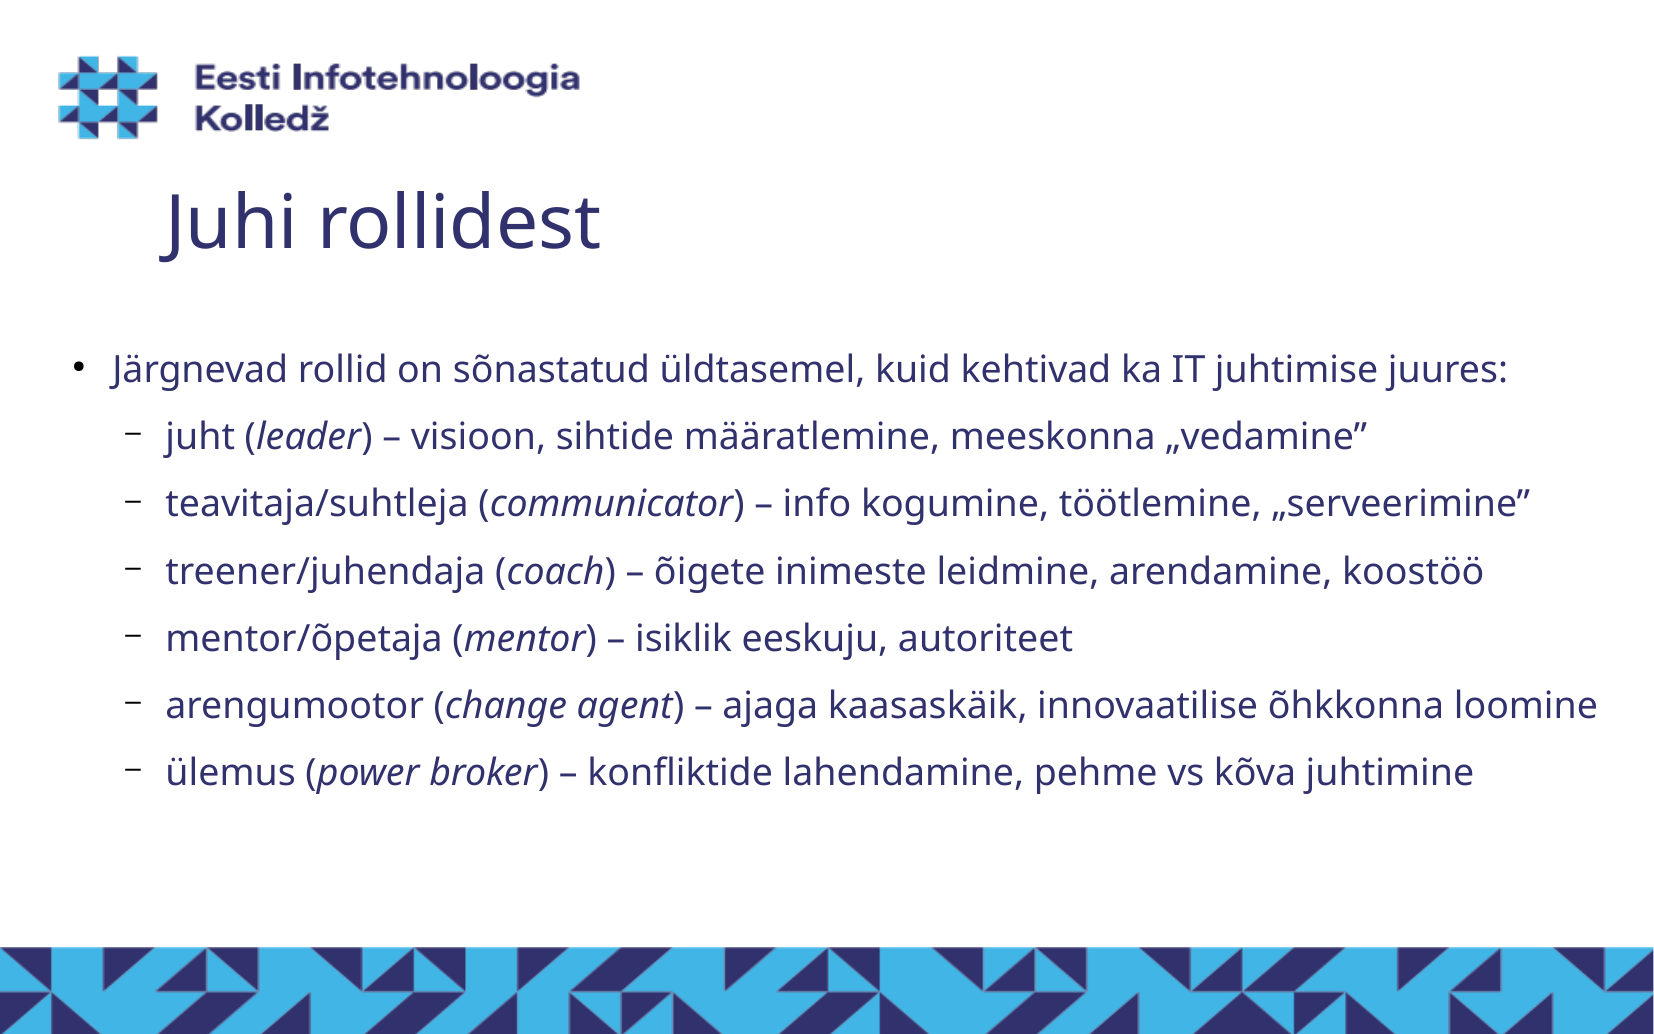

# Juhi rollidest
Järgnevad rollid on sõnastatud üldtasemel, kuid kehtivad ka IT juhtimise juures:
juht (leader) – visioon, sihtide määratlemine, meeskonna „vedamine”
teavitaja/suhtleja (communicator) – info kogumine, töötlemine, „serveerimine”
treener/juhendaja (coach) – õigete inimeste leidmine, arendamine, koostöö
mentor/õpetaja (mentor) – isiklik eeskuju, autoriteet
arengumootor (change agent) – ajaga kaasaskäik, innovaatilise õhkkonna loomine
ülemus (power broker) – konfliktide lahendamine, pehme vs kõva juhtimine